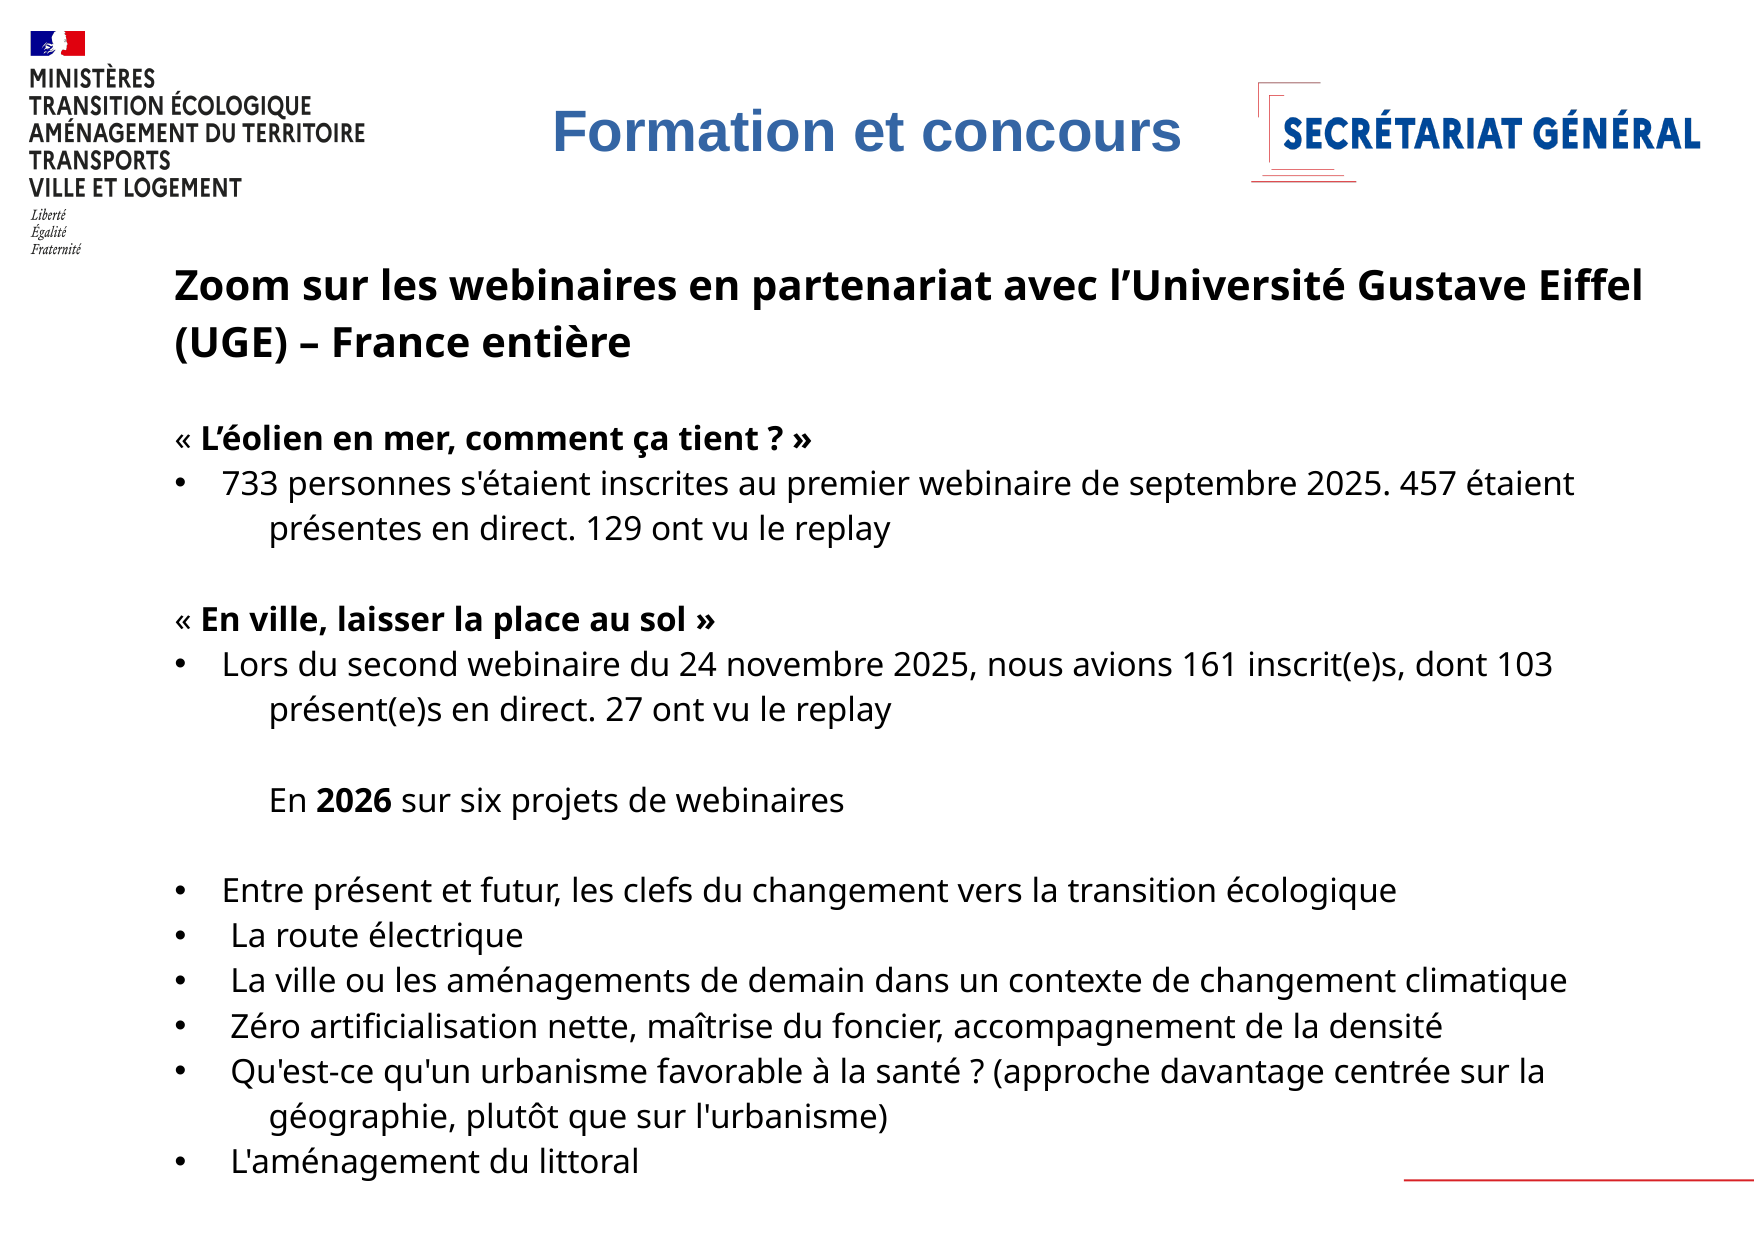

Formation et concours
Zoom sur les webinaires en partenariat avec l’Université Gustave Eiffel (UGE) – France entière
« L’éolien en mer, comment ça tient ? »
733 personnes s'étaient inscrites au premier webinaire de septembre 2025. 457 étaient présentes en direct. 129 ont vu le replay
« En ville, laisser la place au sol »
Lors du second webinaire du 24 novembre 2025, nous avions 161 inscrit(e)s, dont 103 présent(e)s en direct. 27 ont vu le replay
En 2026 sur six projets de webinaires
Entre présent et futur, les clefs du changement vers la transition écologique
 La route électrique
 La ville ou les aménagements de demain dans un contexte de changement climatique
 Zéro artificialisation nette, maîtrise du foncier, accompagnement de la densité
 Qu'est-ce qu'un urbanisme favorable à la santé ? (approche davantage centrée sur la géographie, plutôt que sur l'urbanisme)
 L'aménagement du littoral